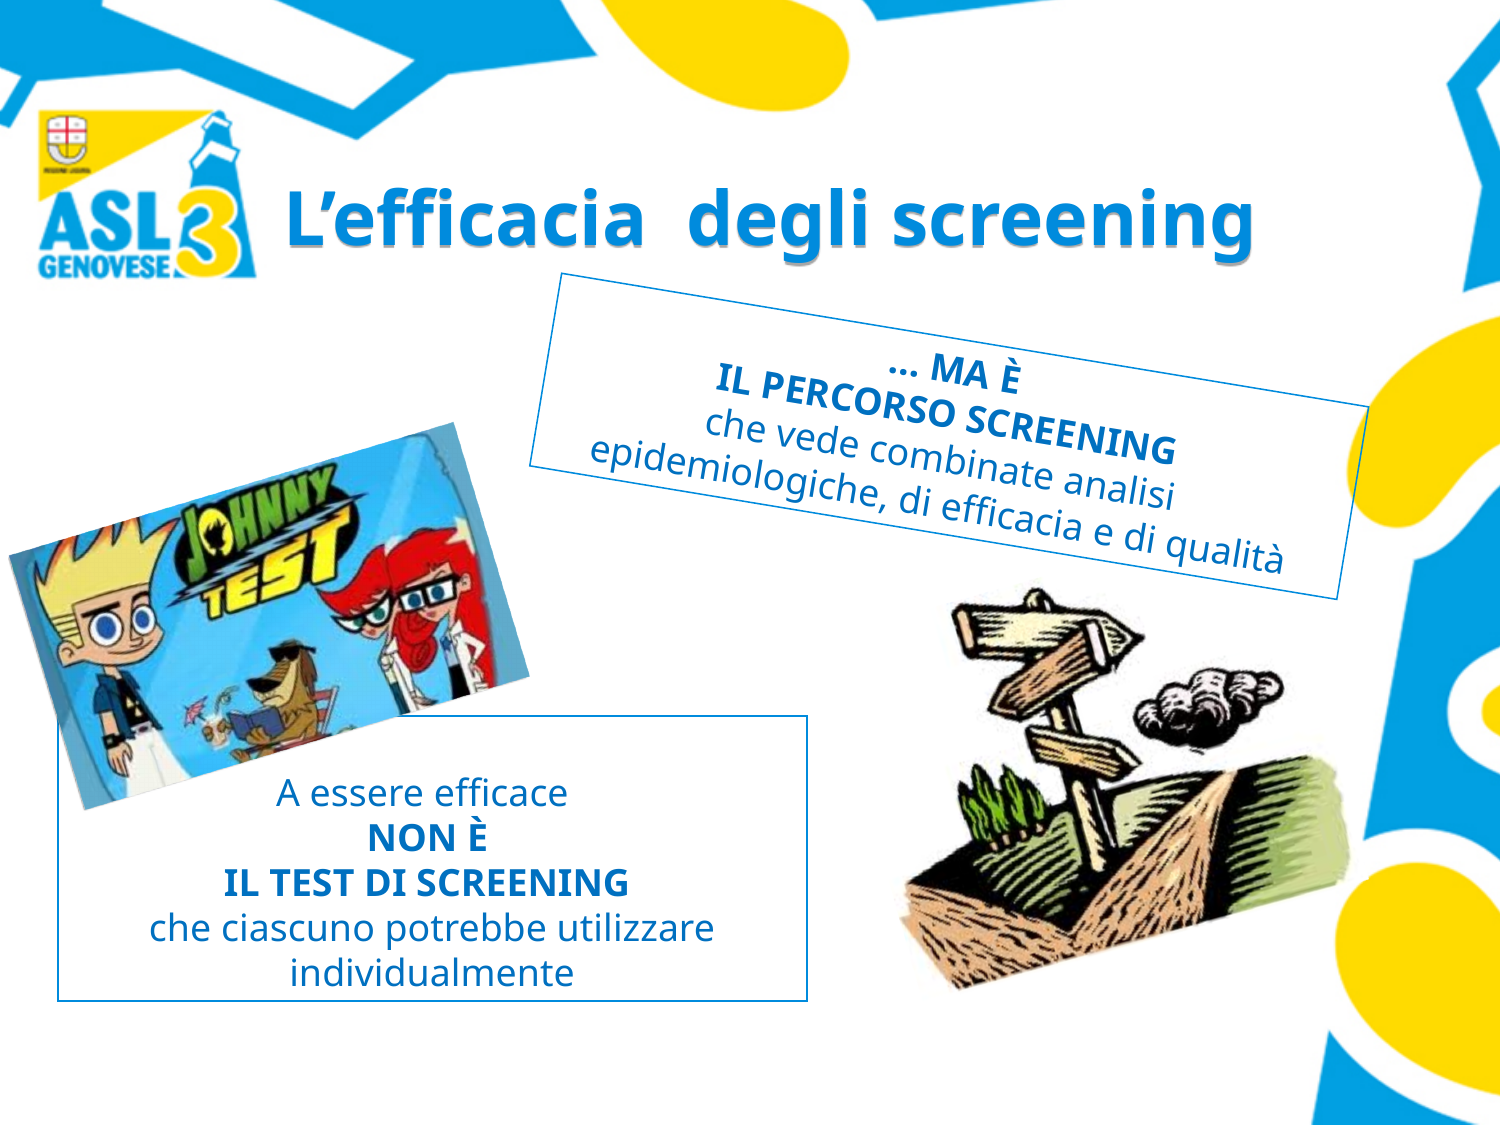

# L’efficacia degli screening
… MA È
IL PERCORSO SCREENING
che vede combinate analisi
epidemiologiche, di efficacia e di qualità
A essere efficace
NON È
IL TEST DI SCREENING
che ciascuno potrebbe utilizzare individualmente